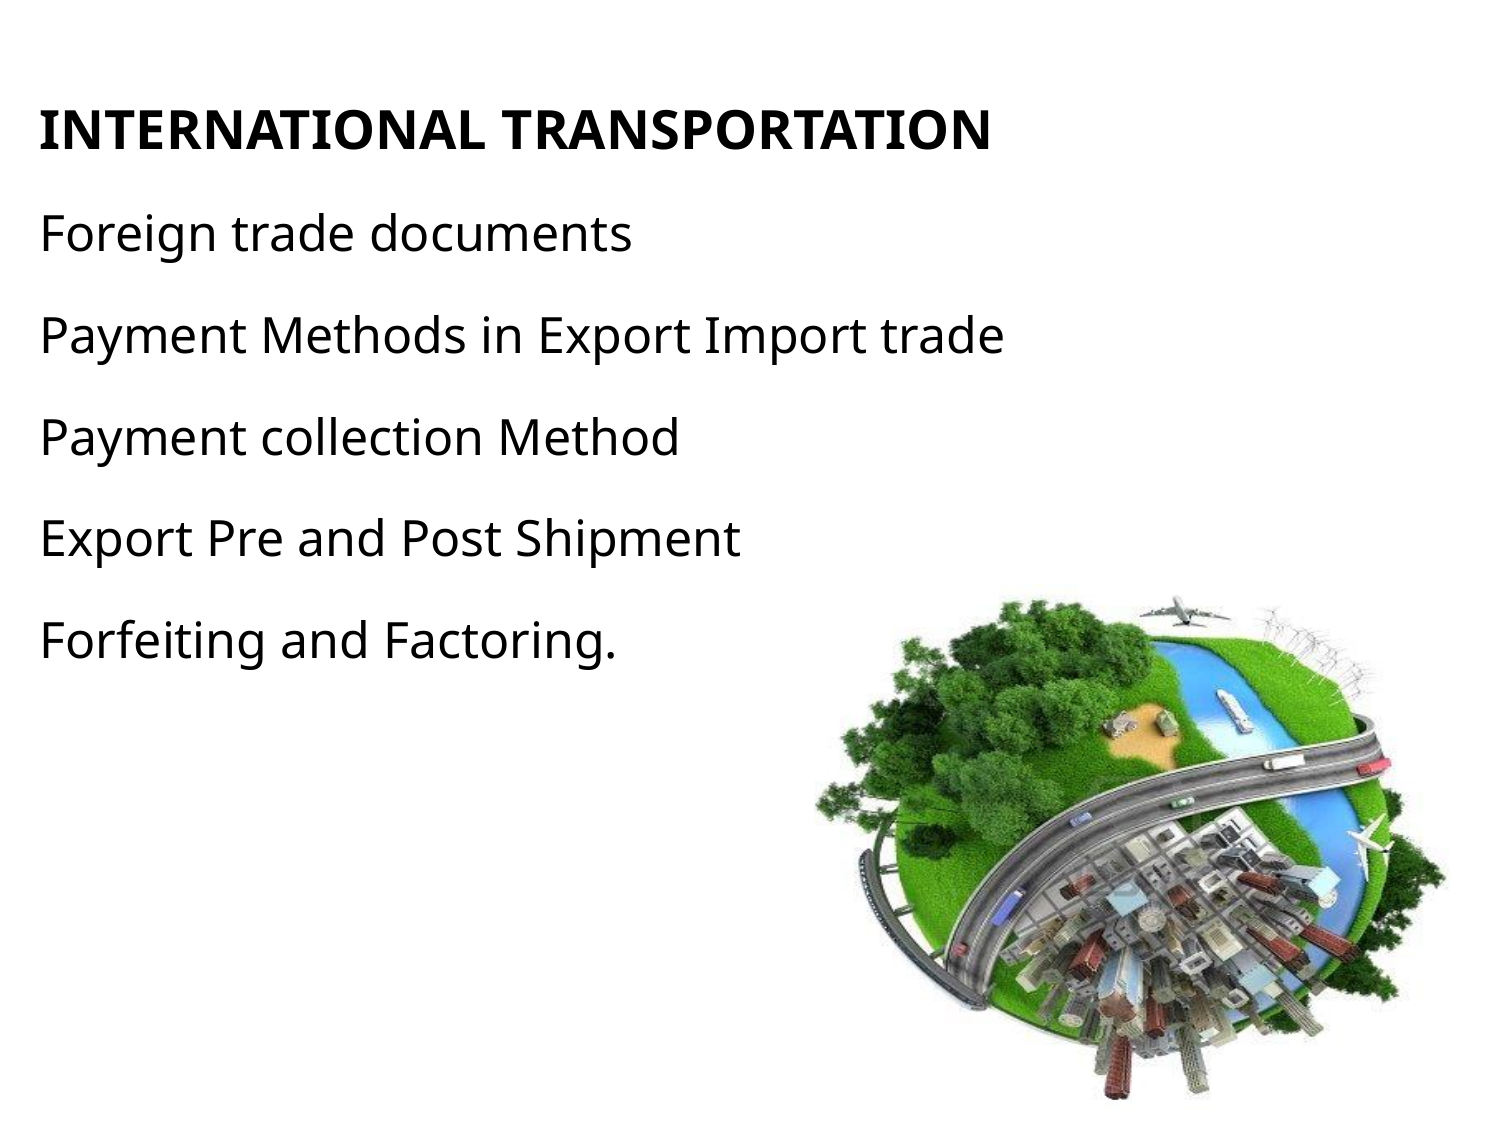

INTERNATIONAL TRANSPORTATION
Foreign trade documents
Payment Methods in Export Import trade
Payment collection Method
Export Pre and Post Shipment
Forfeiting and Factoring.